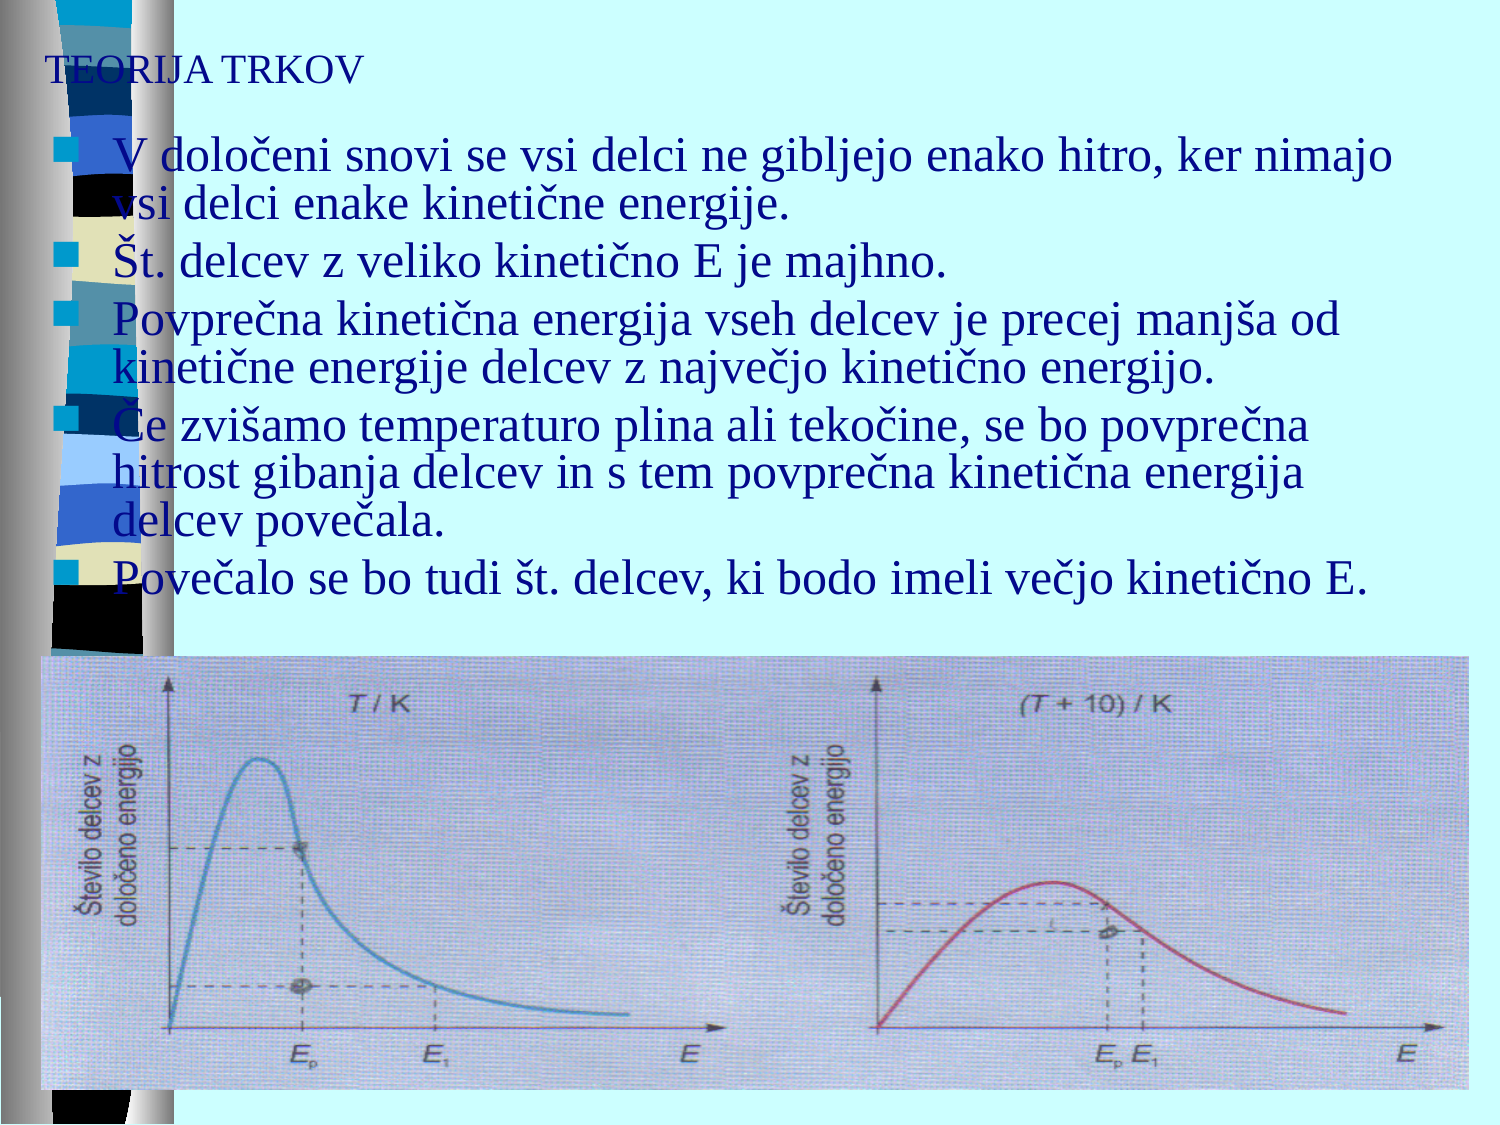

# TEORIJA TRKOV
V določeni snovi se vsi delci ne gibljejo enako hitro, ker nimajo vsi delci enake kinetične energije.
Št. delcev z veliko kinetično E je majhno.
Povprečna kinetična energija vseh delcev je precej manjša od kinetične energije delcev z največjo kinetično energijo.
Če zvišamo temperaturo plina ali tekočine, se bo povprečna hitrost gibanja delcev in s tem povprečna kinetična energija delcev povečala.
Povečalo se bo tudi št. delcev, ki bodo imeli večjo kinetično E.